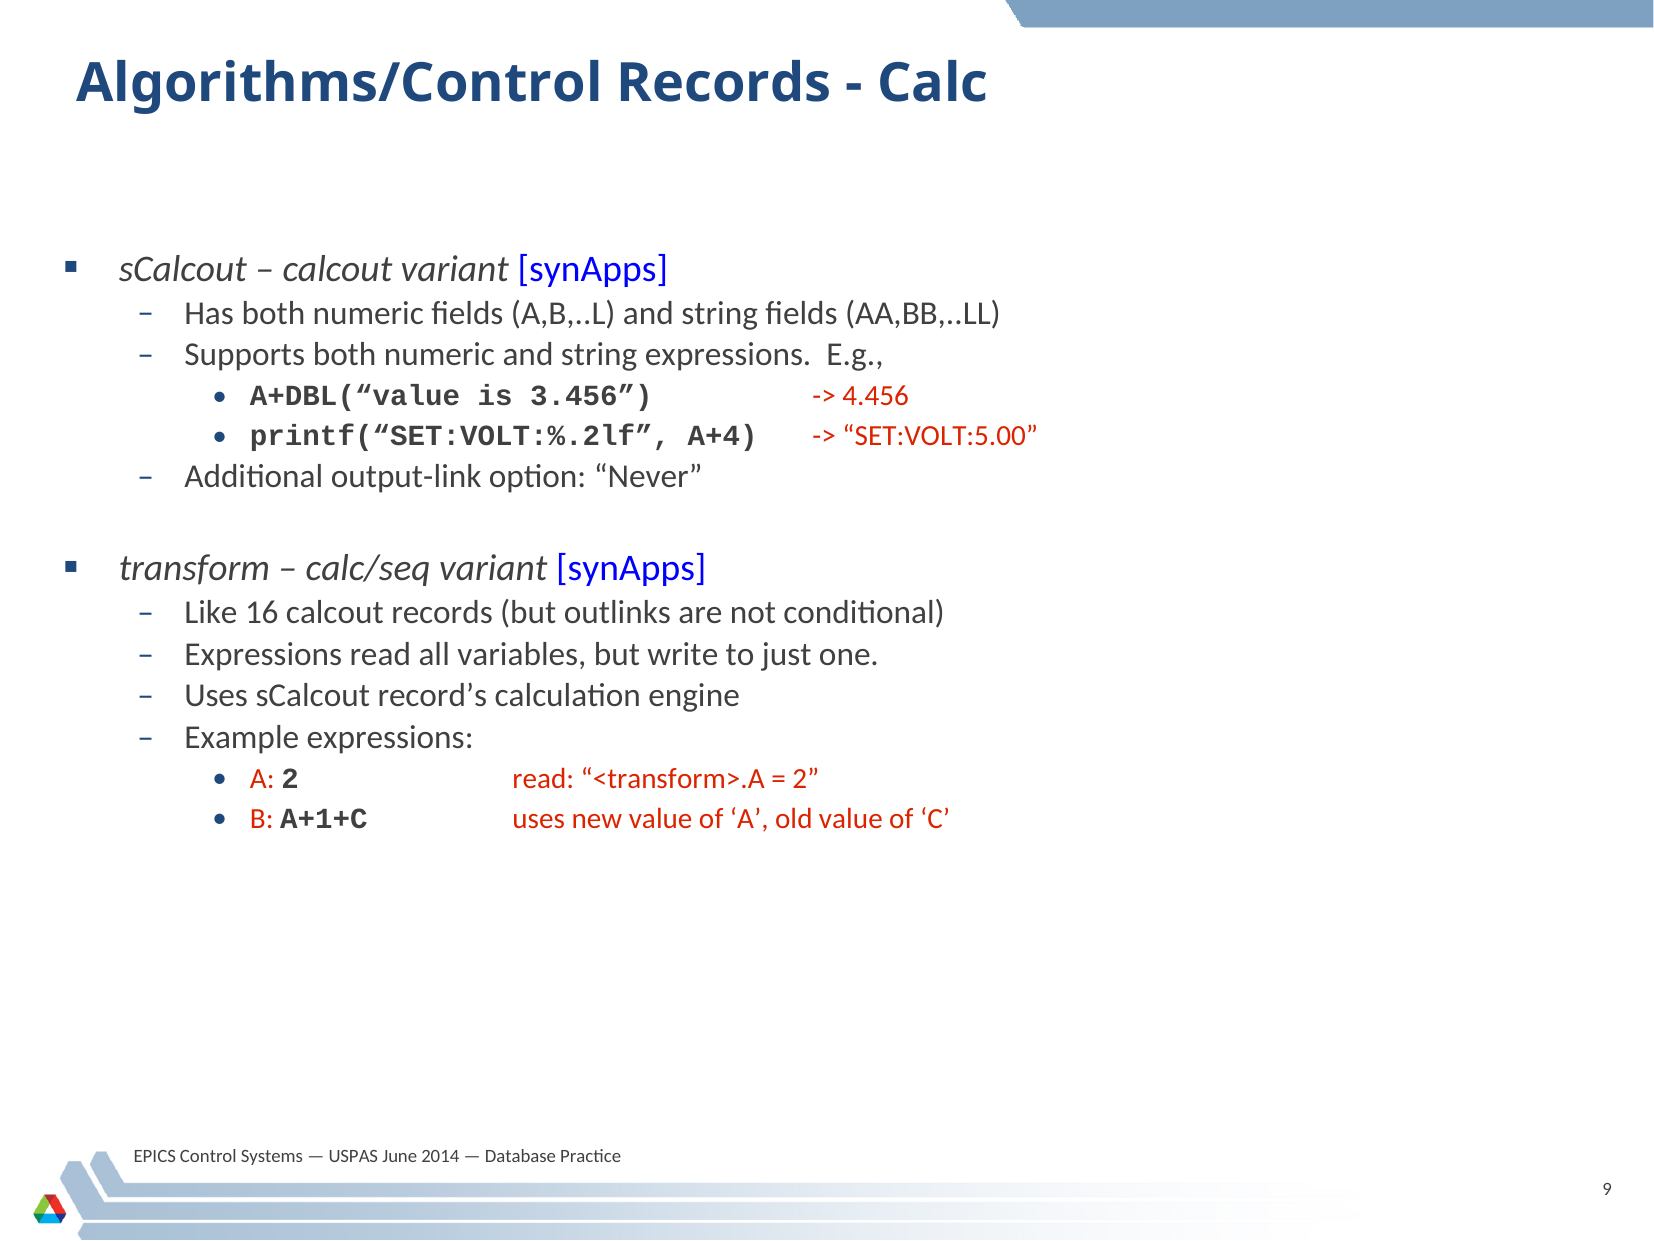

# Algorithms/Control Records - Calc
sCalcout – calcout variant [synApps]
Has both numeric fields (A,B,..L) and string fields (AA,BB,..LL)
Supports both numeric and string expressions. E.g.,
A+DBL(“value is 3.456”)		-> 4.456
printf(“SET:VOLT:%.2lf”, A+4)	-> “SET:VOLT:5.00”
Additional output-link option: “Never”
transform – calc/seq variant [synApps]
Like 16 calcout records (but outlinks are not conditional)
Expressions read all variables, but write to just one.
Uses sCalcout record’s calculation engine
Example expressions:
A: 2		read: “<transform>.A = 2”
B: A+1+C	uses new value of ‘A’, old value of ‘C’
EPICS Control Systems — USPAS June 2014 — Database Practice
9